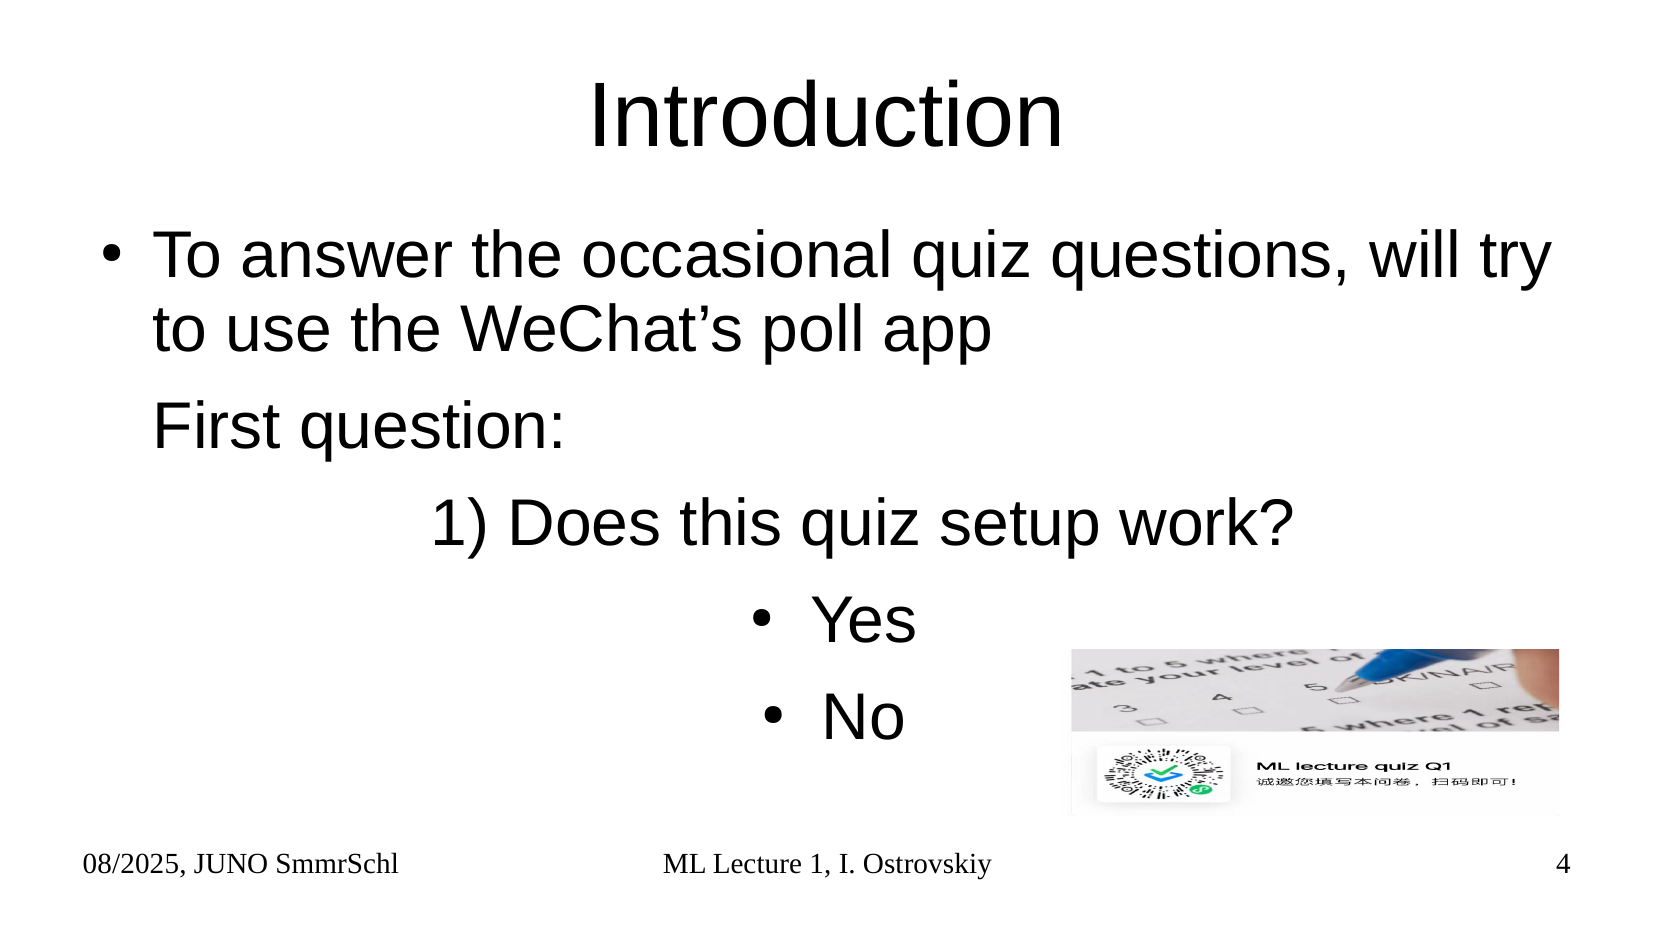

# Introduction
To answer the occasional quiz questions, will try to use the WeChat’s poll app
First question:
1) Does this quiz setup work?
Yes
No
08/2025, JUNO SmmrSchl
ML Lecture 1, I. Ostrovskiy
4